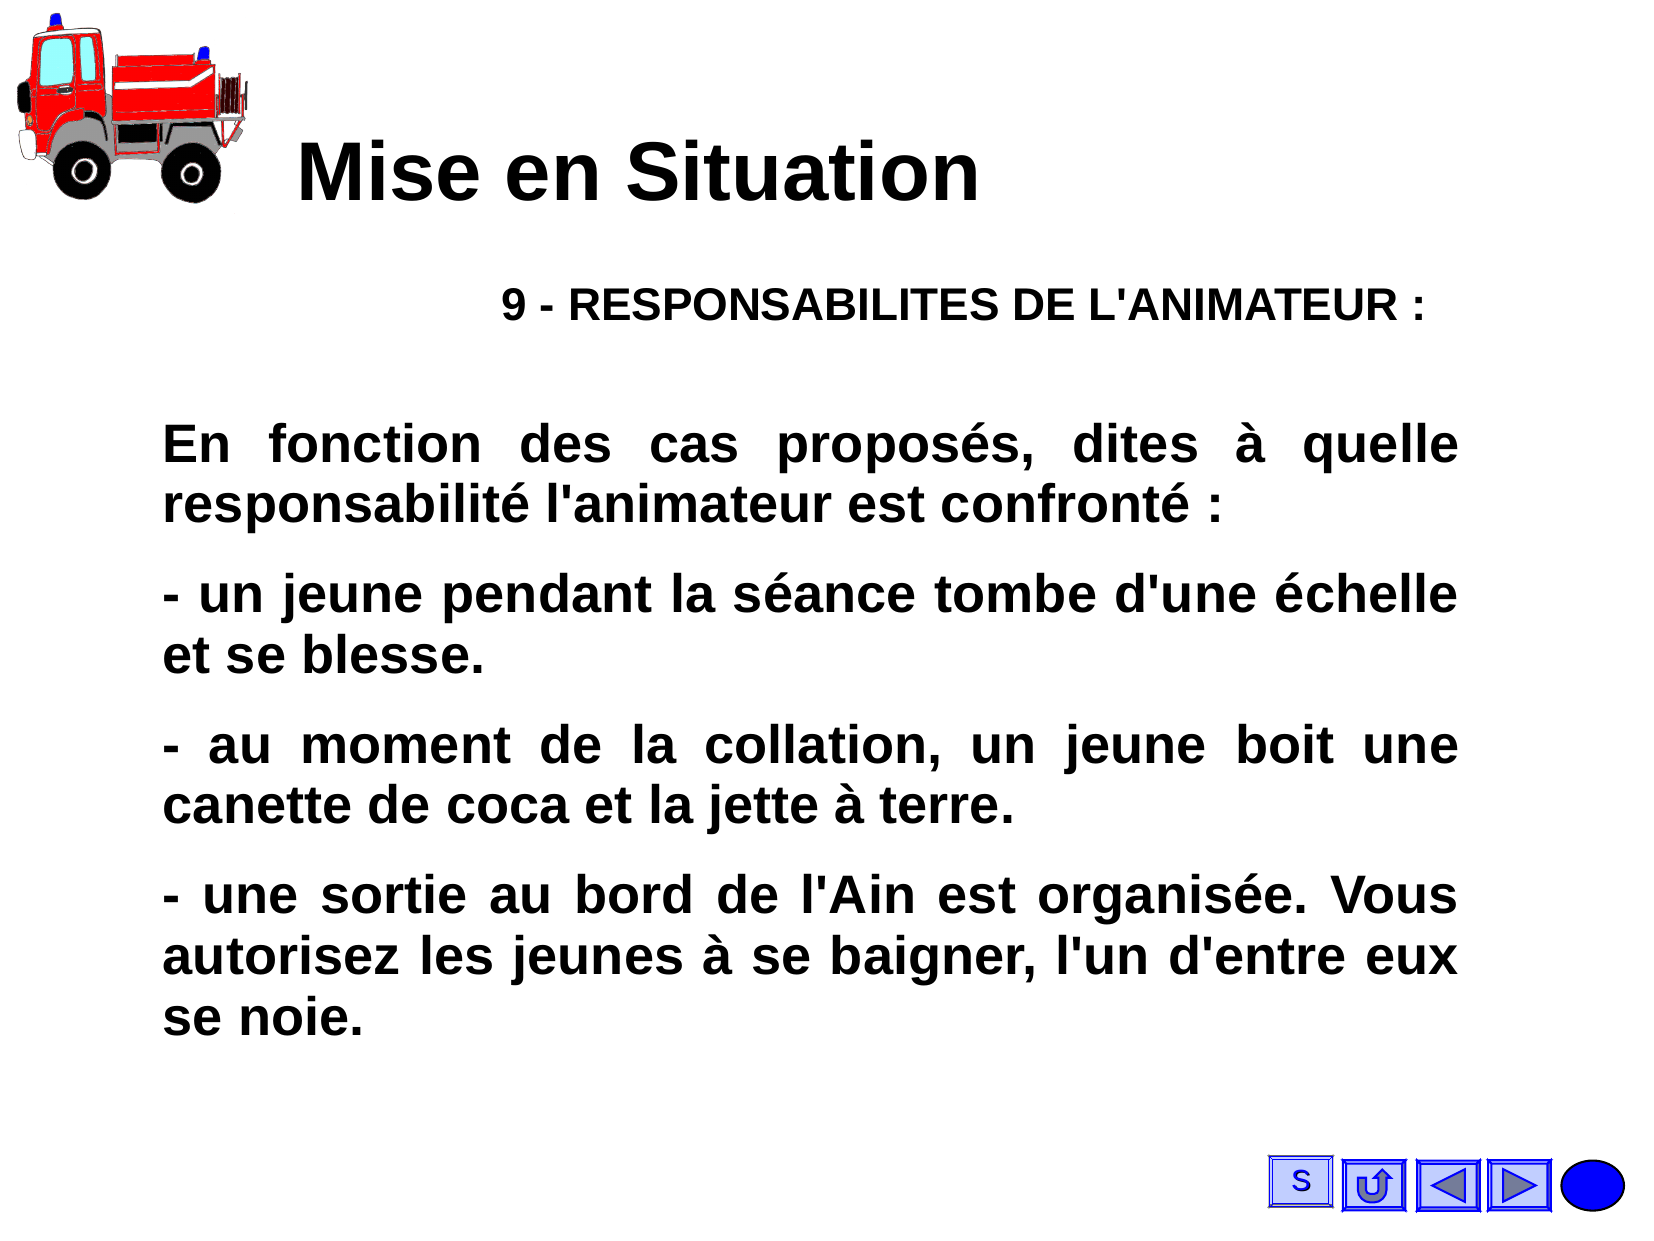

Mise en Situation
9 - RESPONSABILITES DE L'ANIMATEUR :
# En fonction des cas proposés, dites à quelle responsabilité l'animateur est confronté :
- un jeune pendant la séance tombe d'une échelle et se blesse.
- au moment de la collation, un jeune boit une canette de coca et la jette à terre.
- une sortie au bord de l'Ain est organisée. Vous autorisez les jeunes à se baigner, l'un d'entre eux se noie.